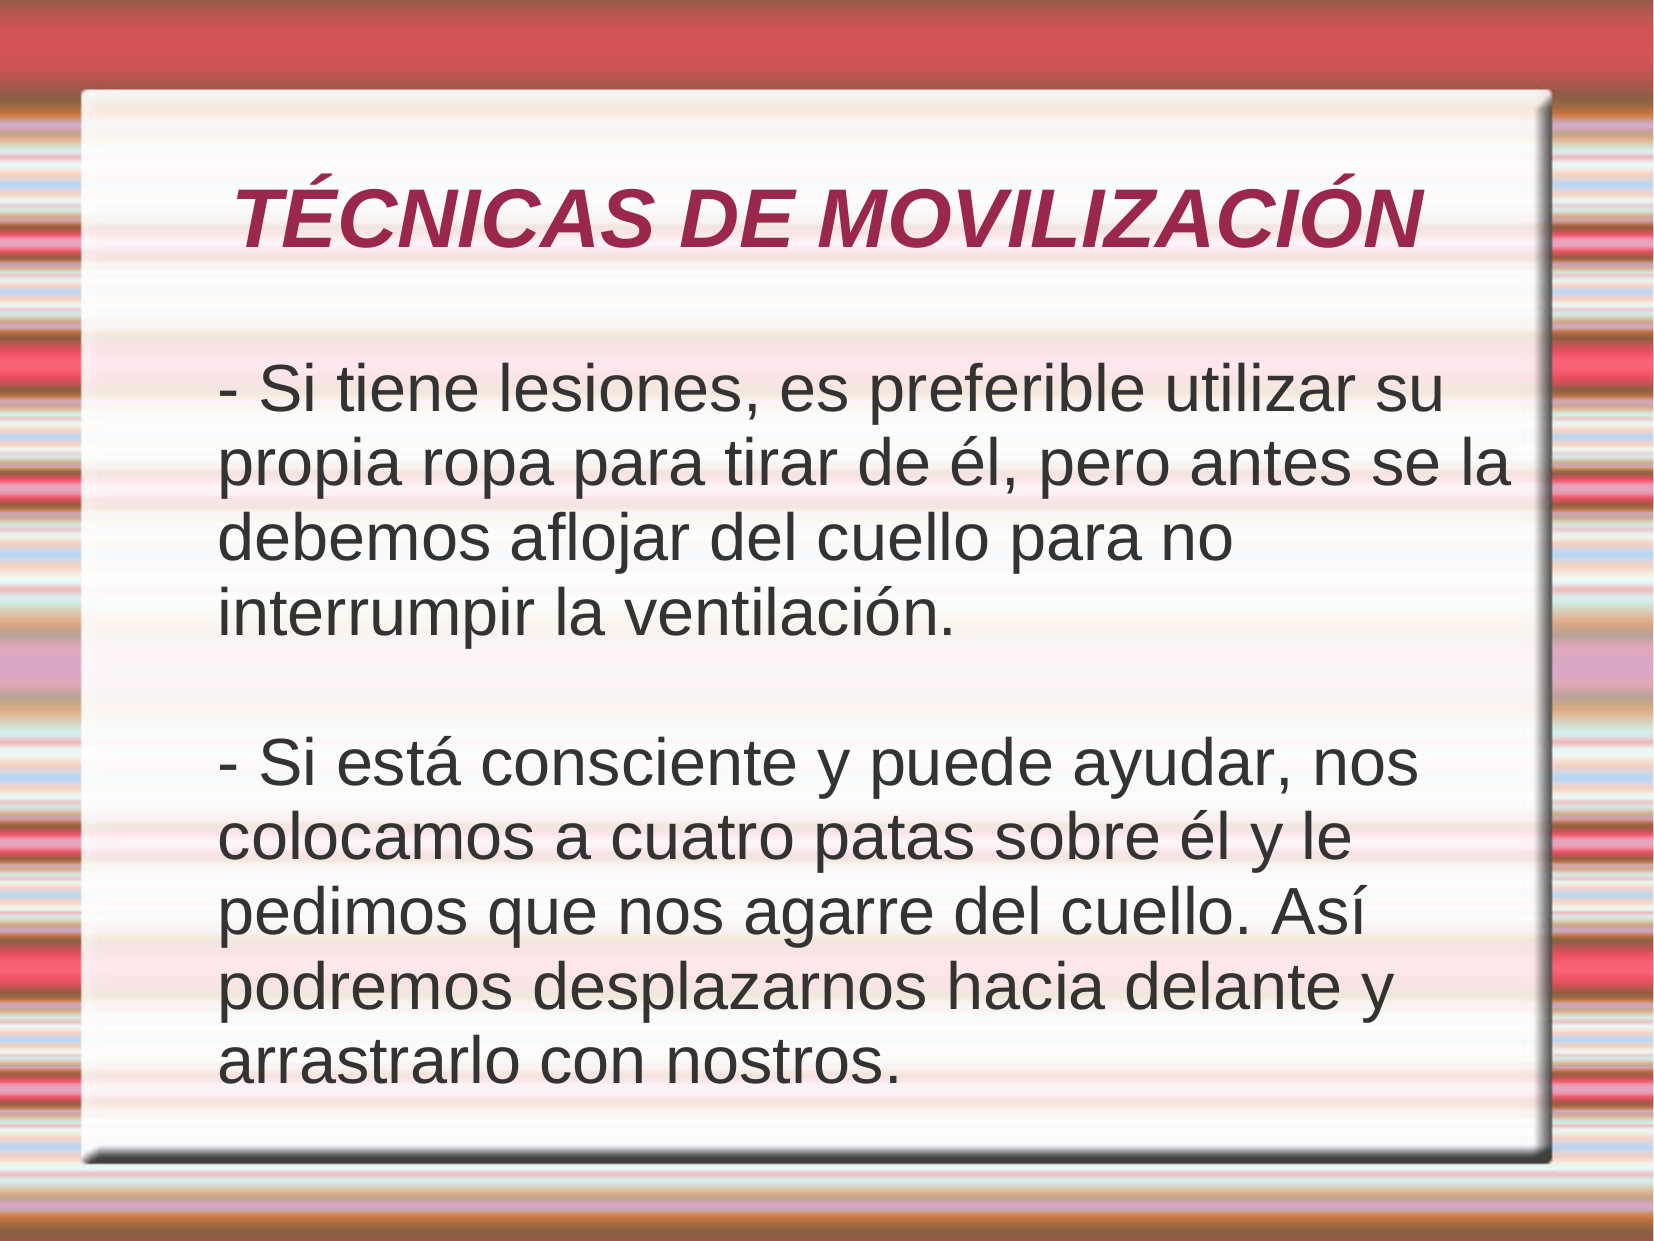

# TÉCNICAS DE MOVILIZACIÓN
- Si tiene lesiones, es preferible utilizar su propia ropa para tirar de él, pero antes se la debemos aflojar del cuello para no interrumpir la ventilación.
- Si está consciente y puede ayudar, nos colocamos a cuatro patas sobre él y le pedimos que nos agarre del cuello. Así podremos desplazarnos hacia delante y arrastrarlo con nostros.